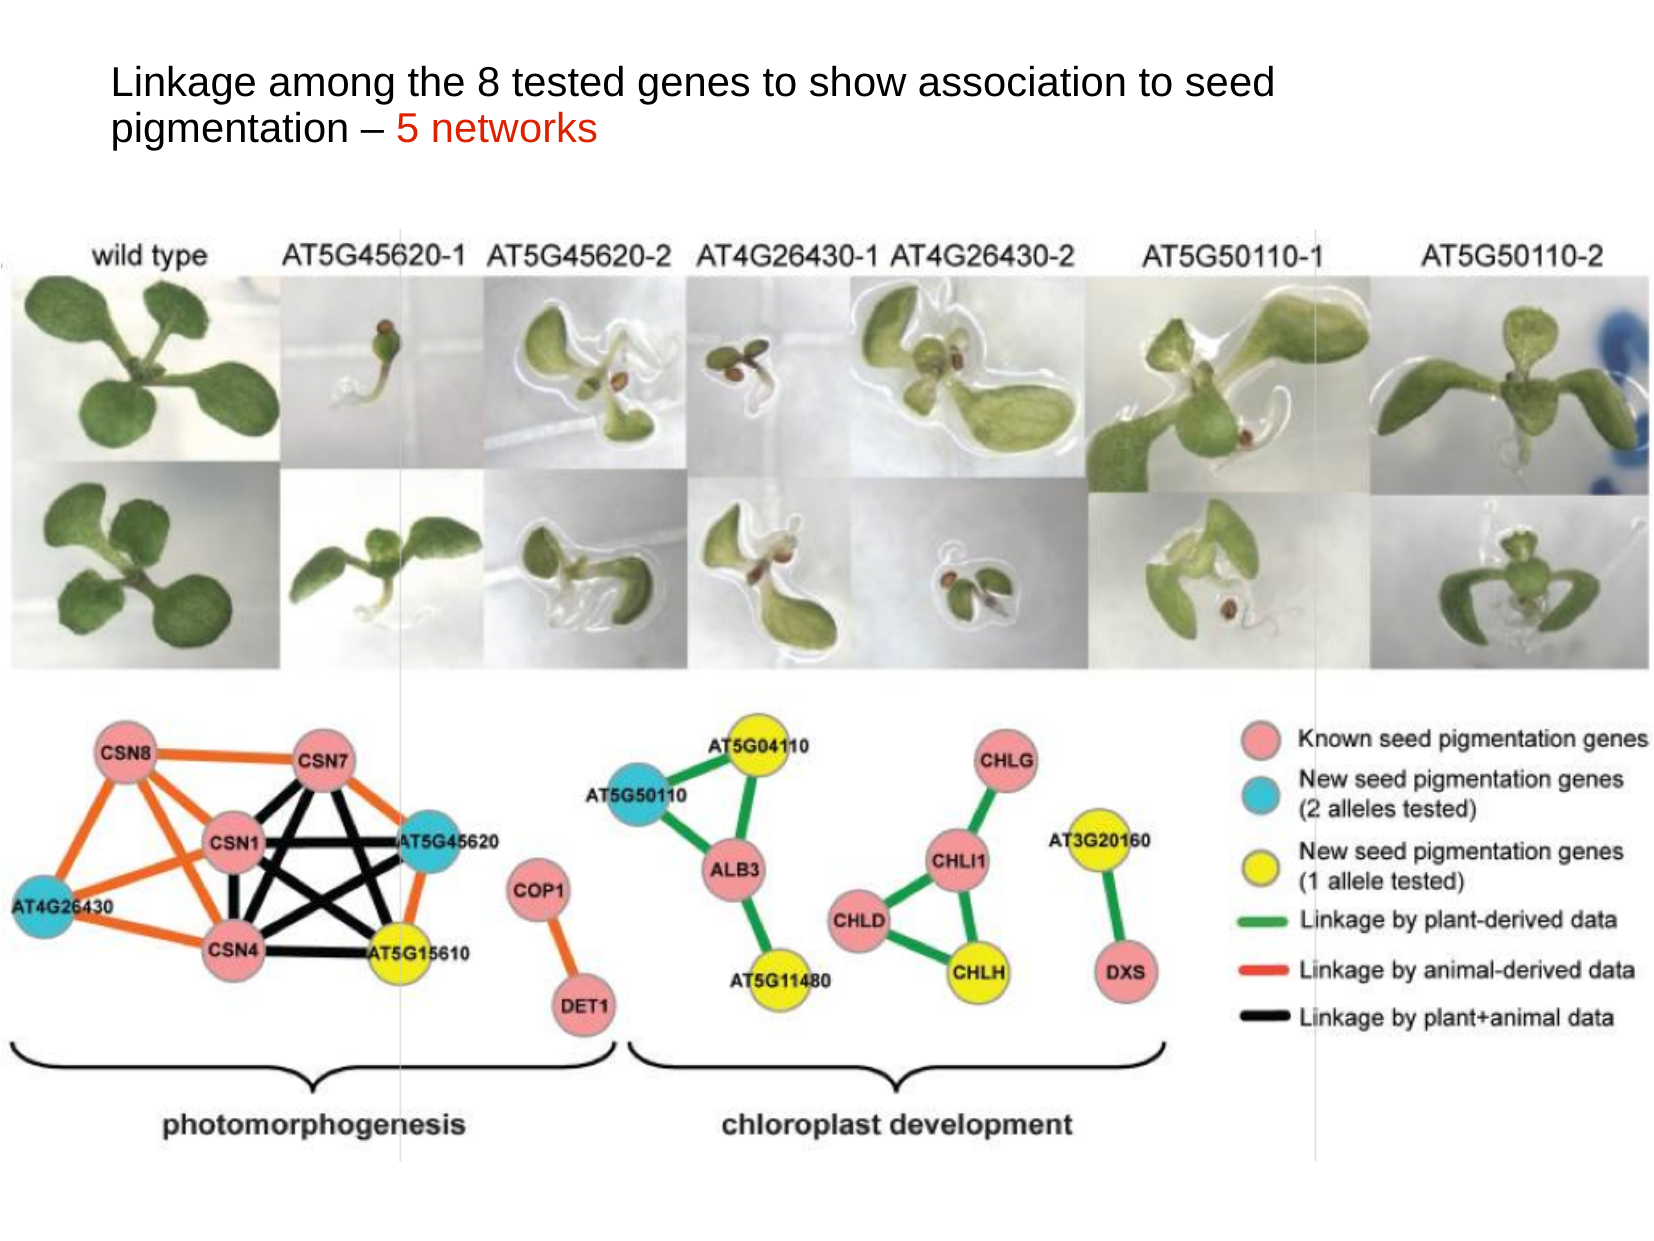

Linkage among the 8 tested genes to show association to seed pigmentation – 5 networks